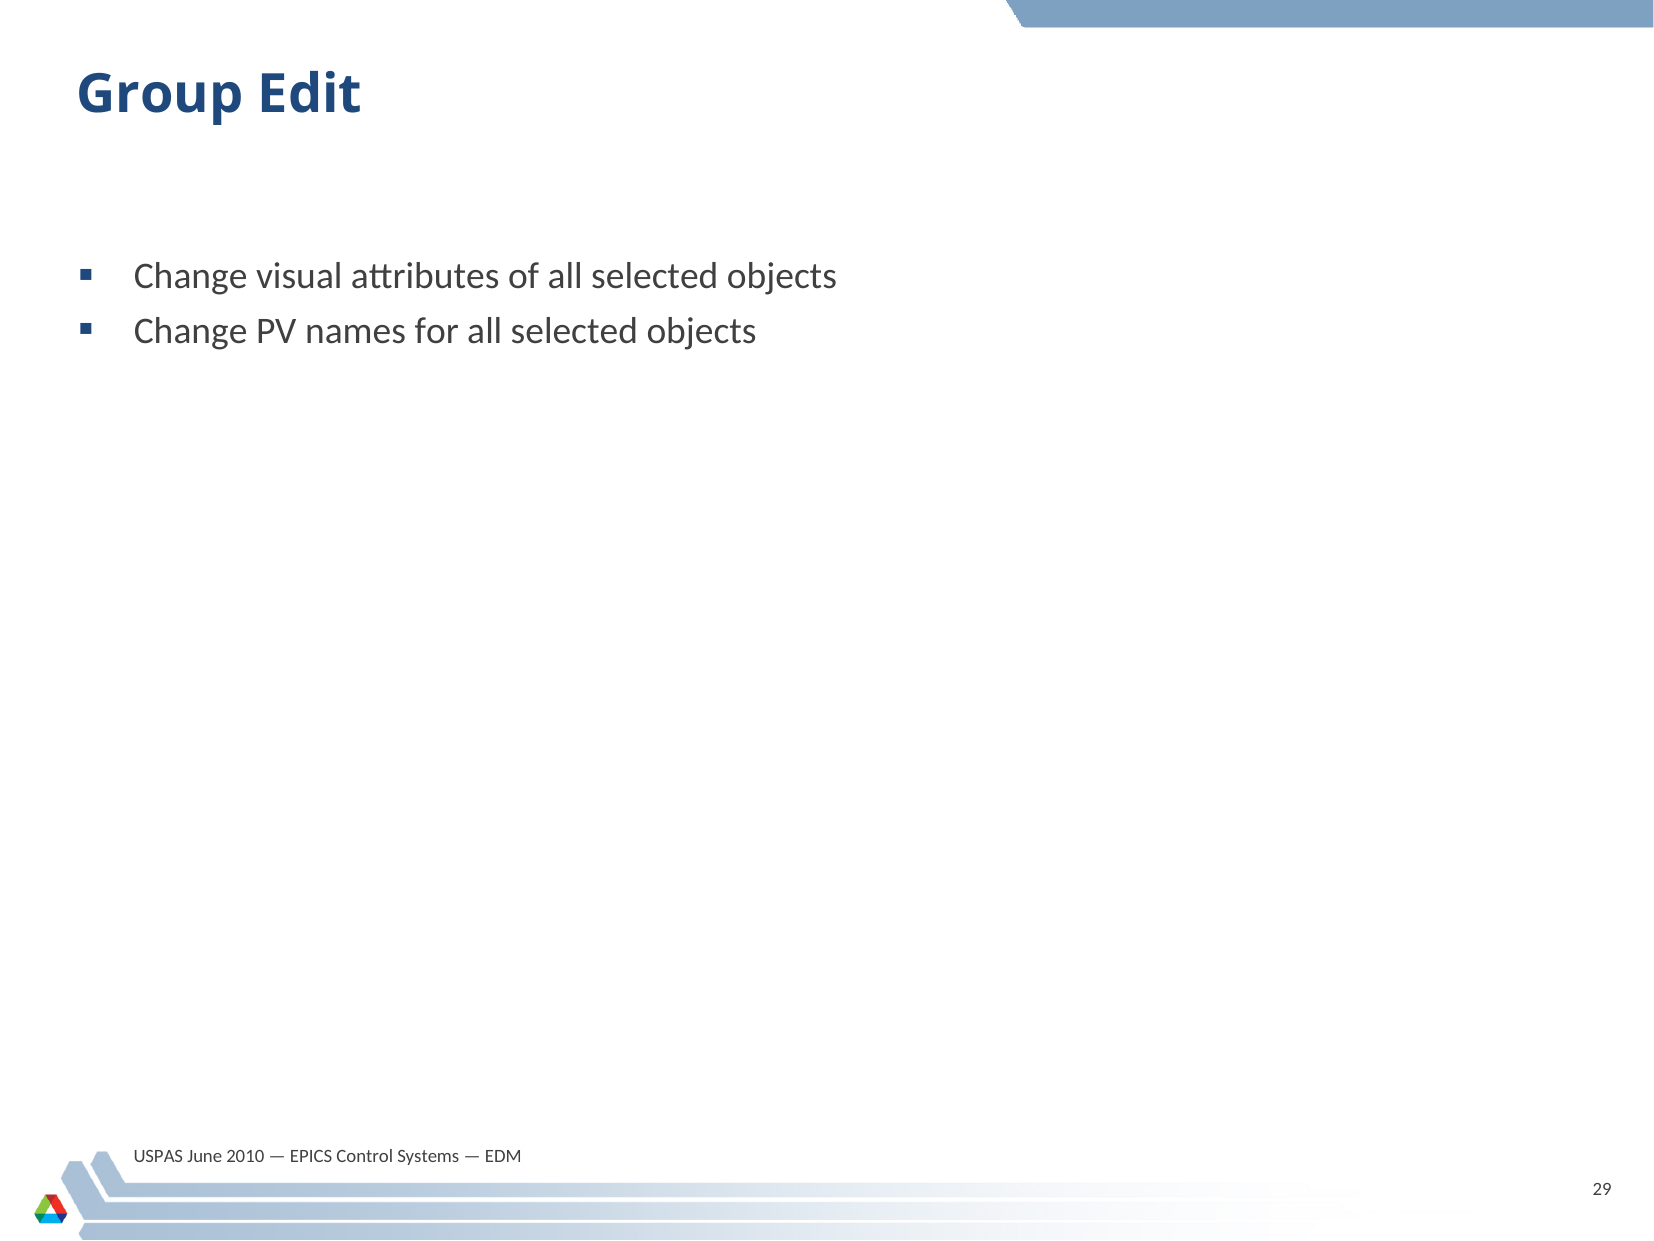

# Group Edit
Change visual attributes of all selected objects
Change PV names for all selected objects
USPAS June 2010 — EPICS Control Systems — EDM
29